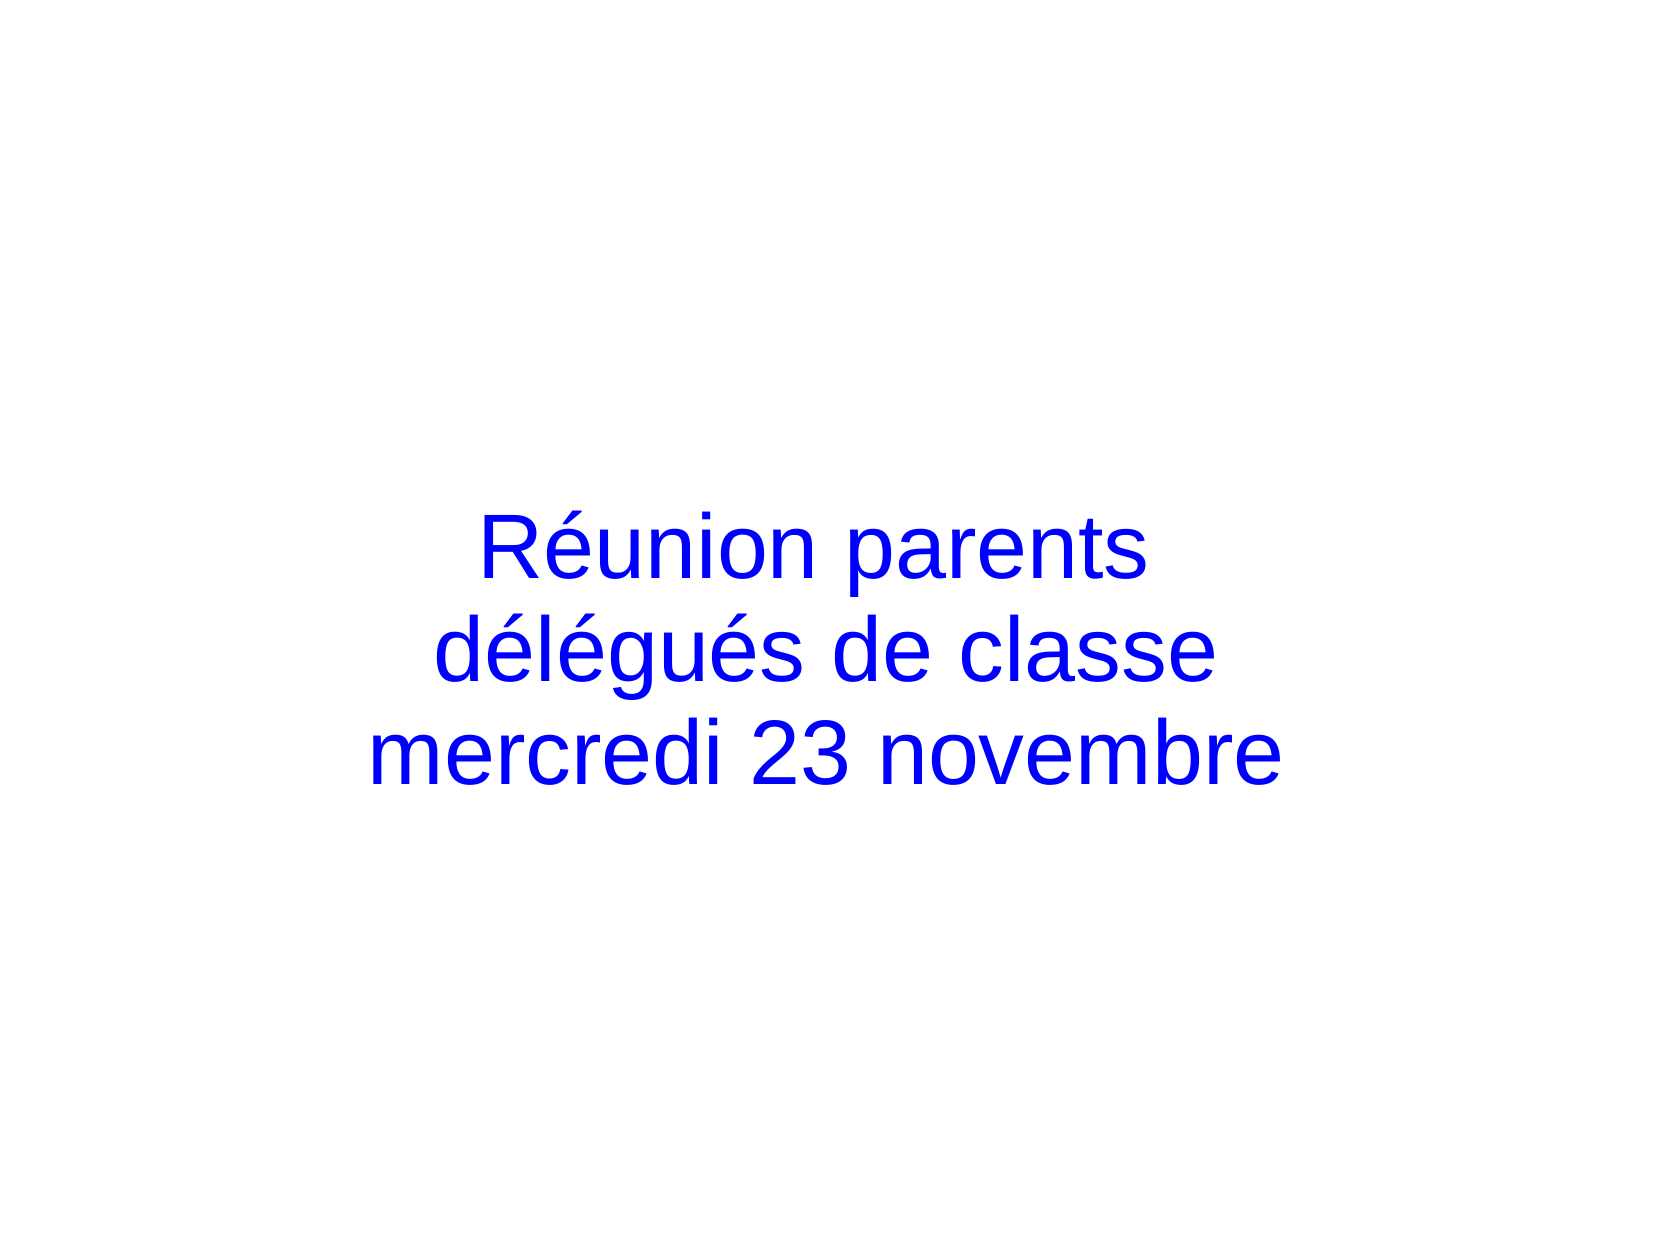

# Réunion parents
délégués de classe
mercredi 23 novembre